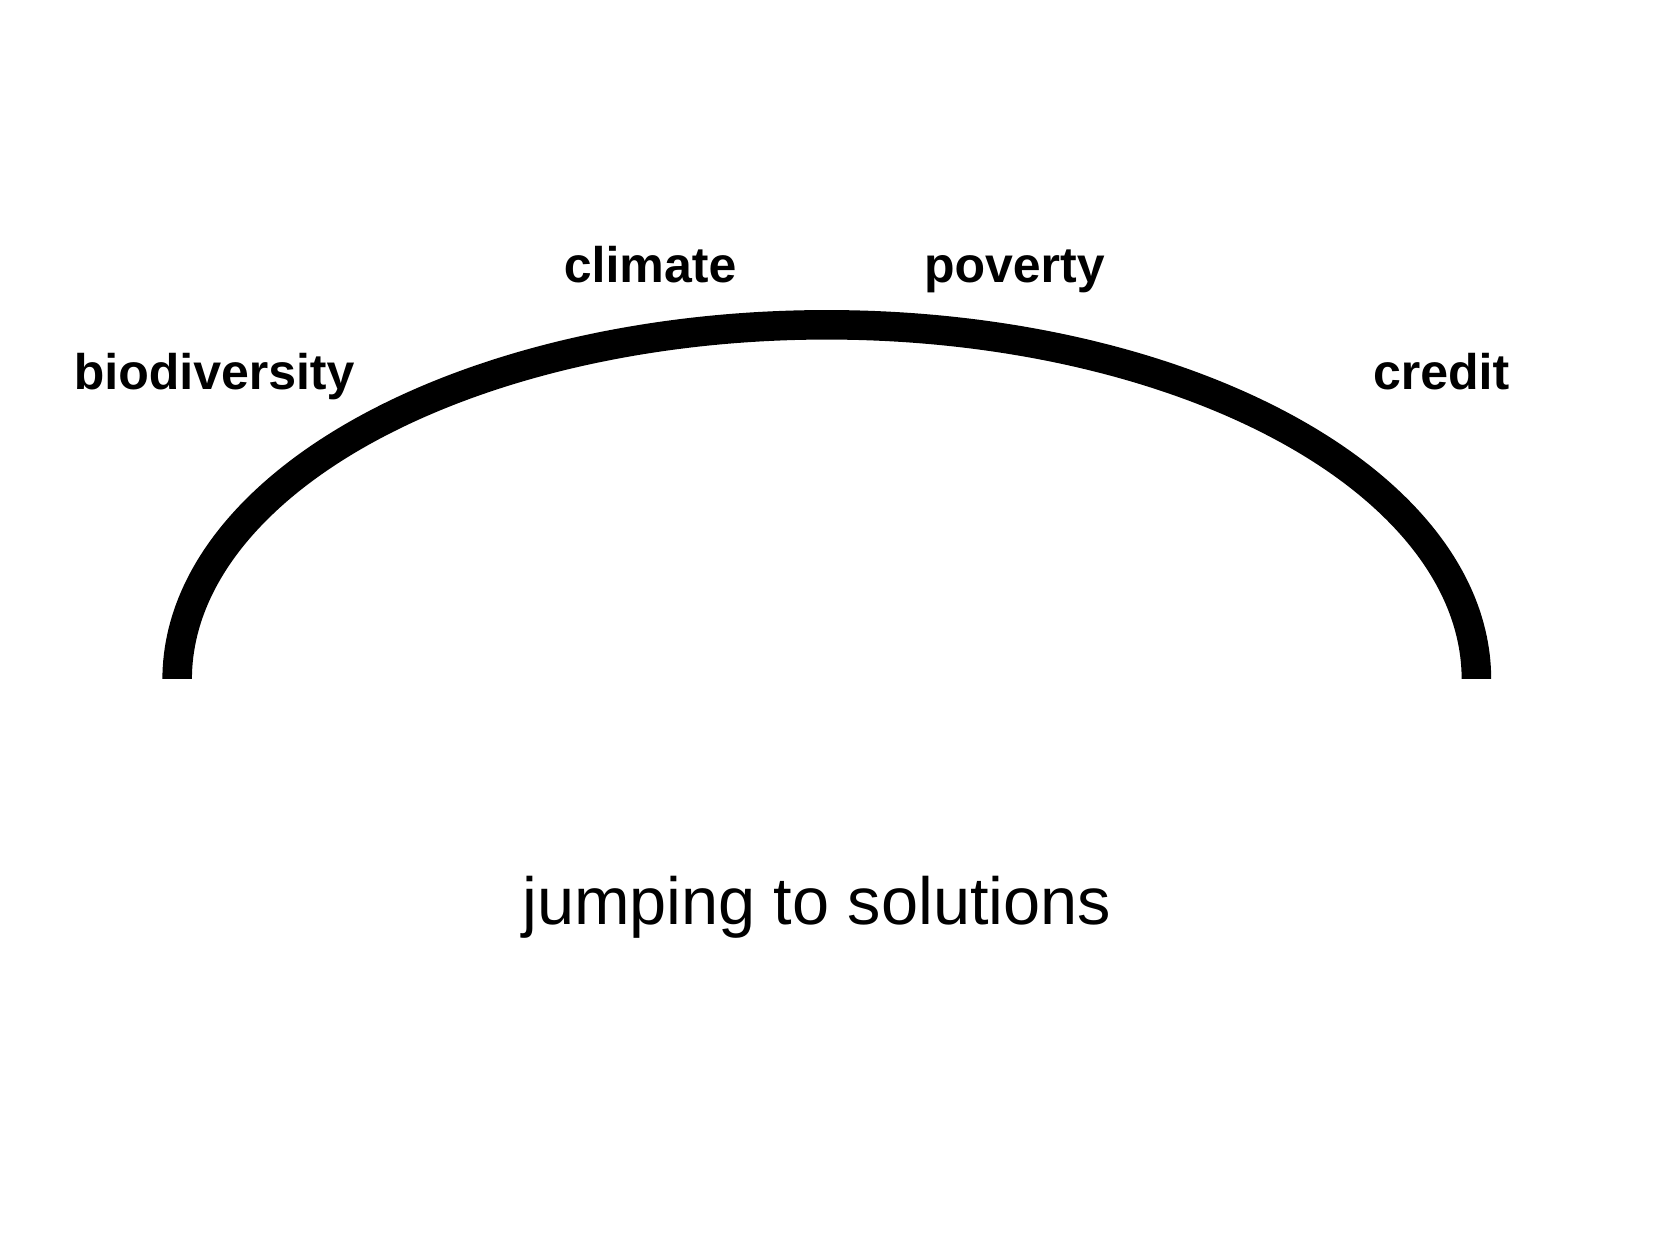

climate
poverty
biodiversity
credit
jumping to solutions